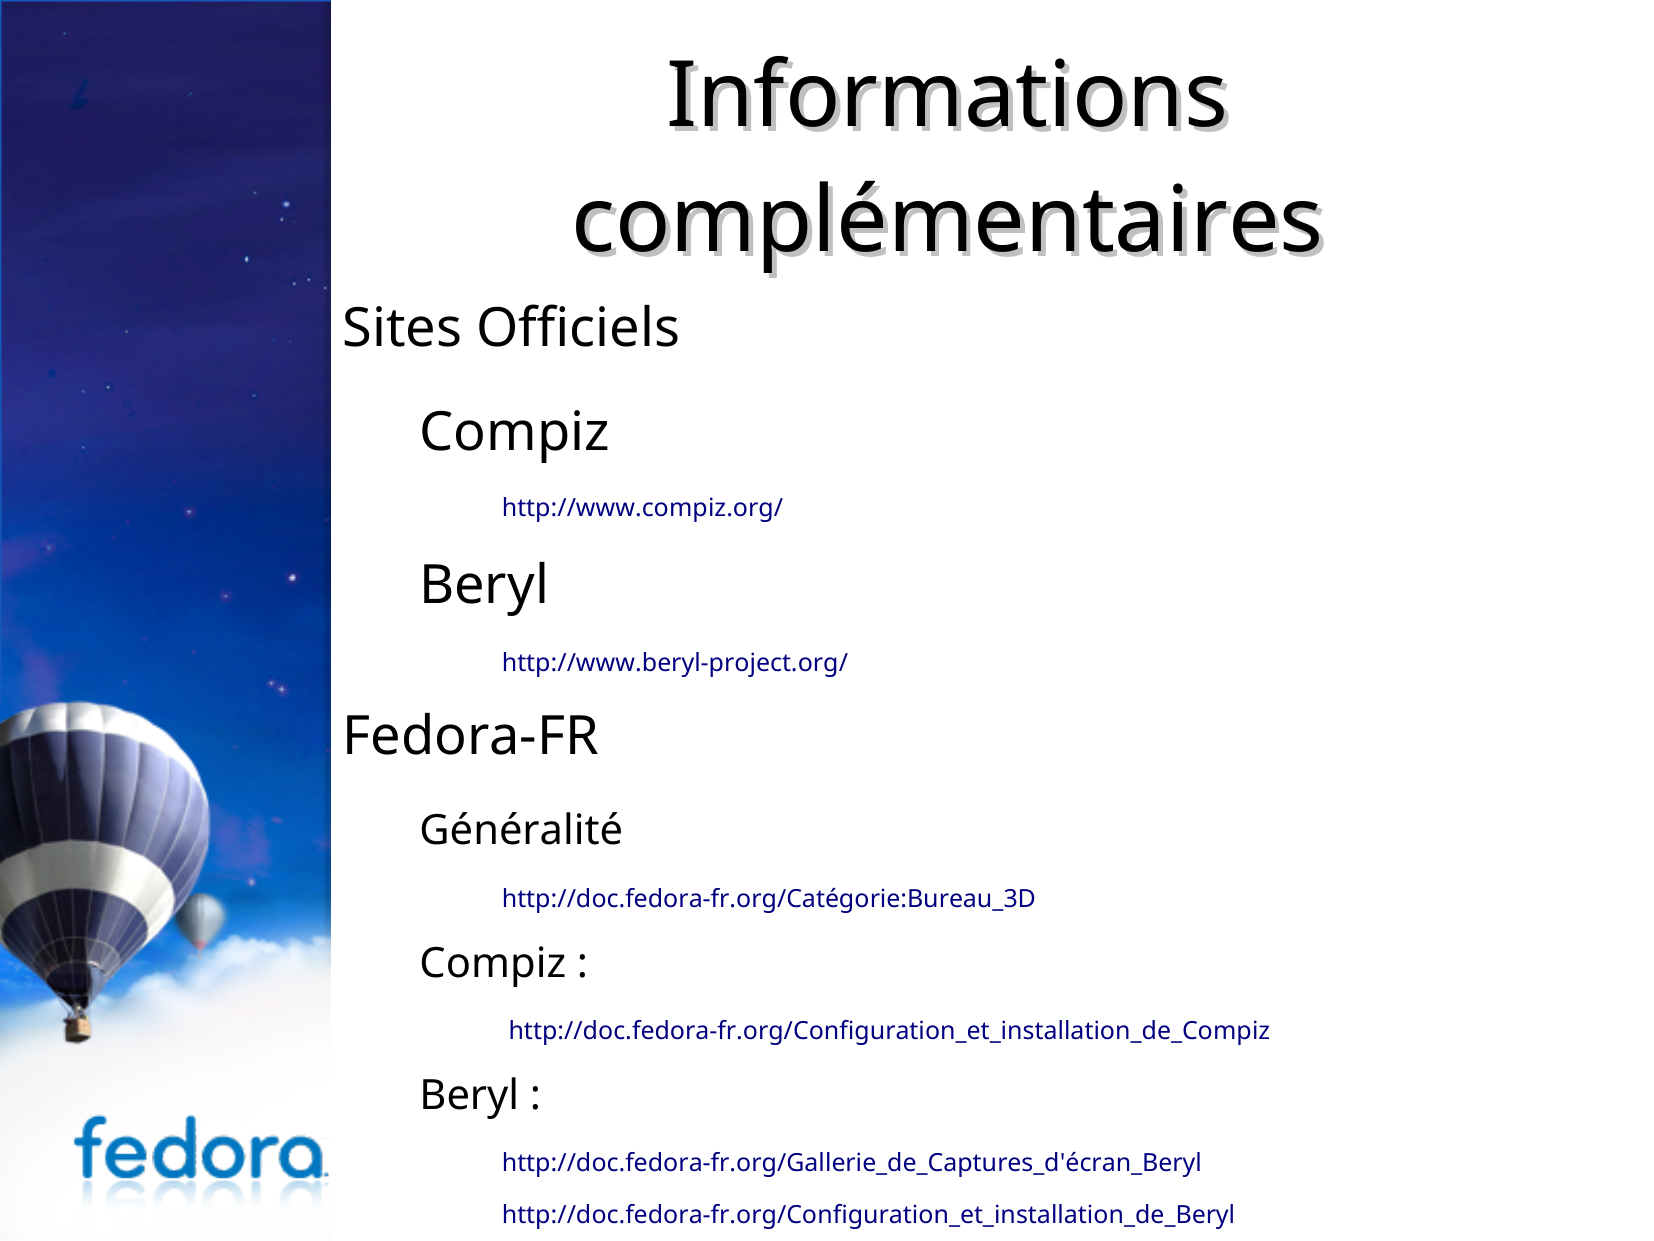

# Informations complémentaires
Sites Officiels
Compiz
http://www.compiz.org/
Beryl
http://www.beryl-project.org/
Fedora-FR
Généralité
http://doc.fedora-fr.org/Catégorie:Bureau_3D
Compiz :
 http://doc.fedora-fr.org/Configuration_et_installation_de_Compiz
Beryl :
http://doc.fedora-fr.org/Gallerie_de_Captures_d'écran_Beryl
http://doc.fedora-fr.org/Configuration_et_installation_de_Beryl